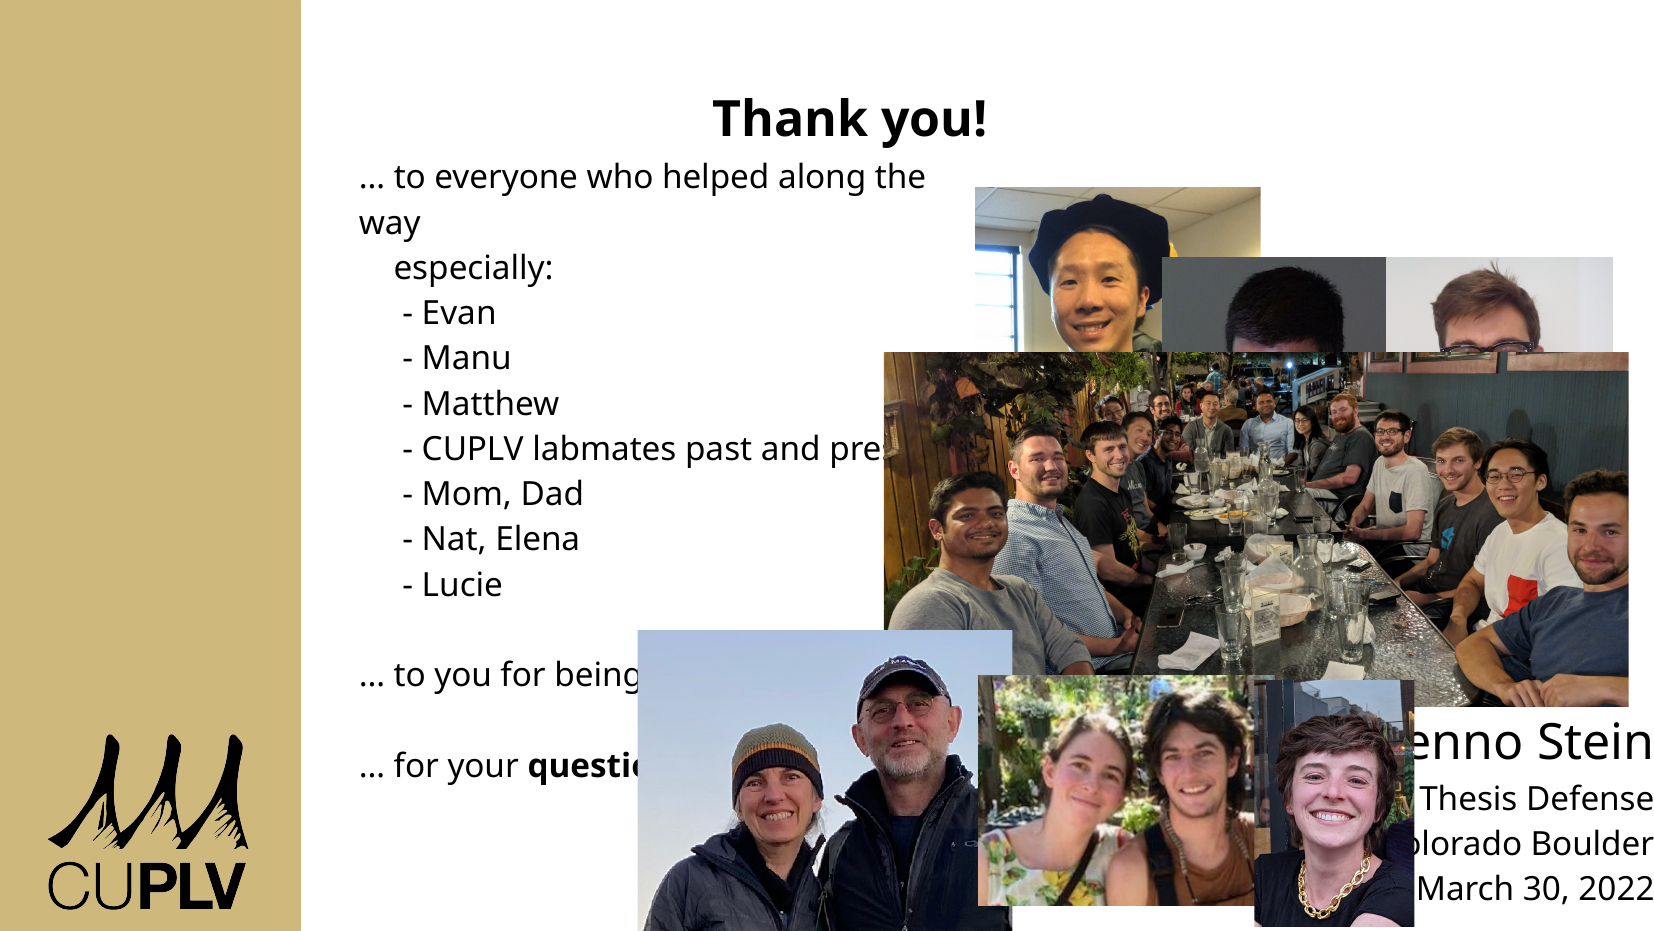

# Thank you!
… to everyone who helped along the way
 especially:
 - Evan
 - Manu
 - Matthew
 - CUPLV labmates past and present
 - Mom, Dad
 - Nat, Elena
 - Lucie
… to you for being here
… for your questions?
Benno Stein
Thesis Defense
University of Colorado Boulder
March 30, 2022